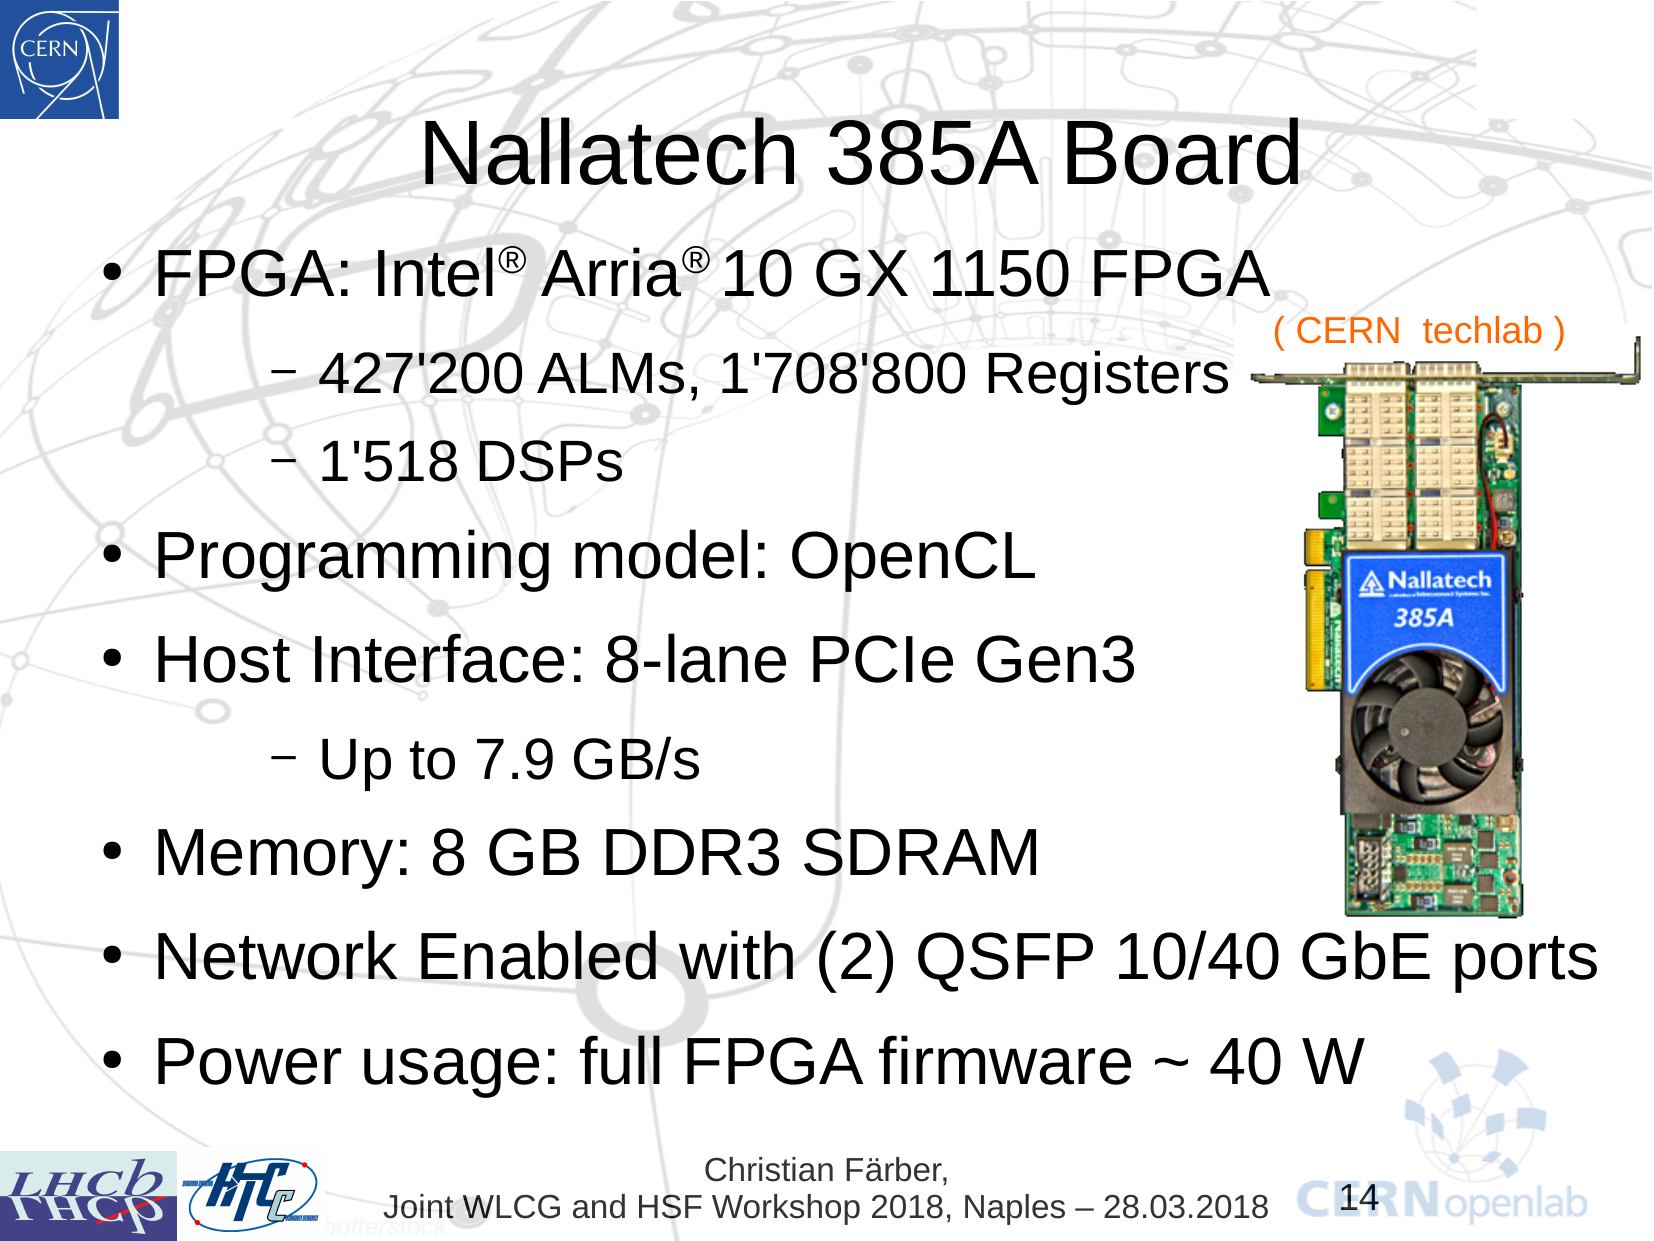

# Nallatech 385A Board
FPGA: Intel® Arria® 10 GX 1150 FPGA
427'200 ALMs, 1'708'800 Registers
1'518 DSPs
Programming model: OpenCL
Host Interface: 8-lane PCIe Gen3
Up to 7.9 GB/s
Memory: 8 GB DDR3 SDRAM
Network Enabled with (2) QSFP 10/40 GbE ports
Power usage: full FPGA firmware ~ 40 W
( CERN techlab )